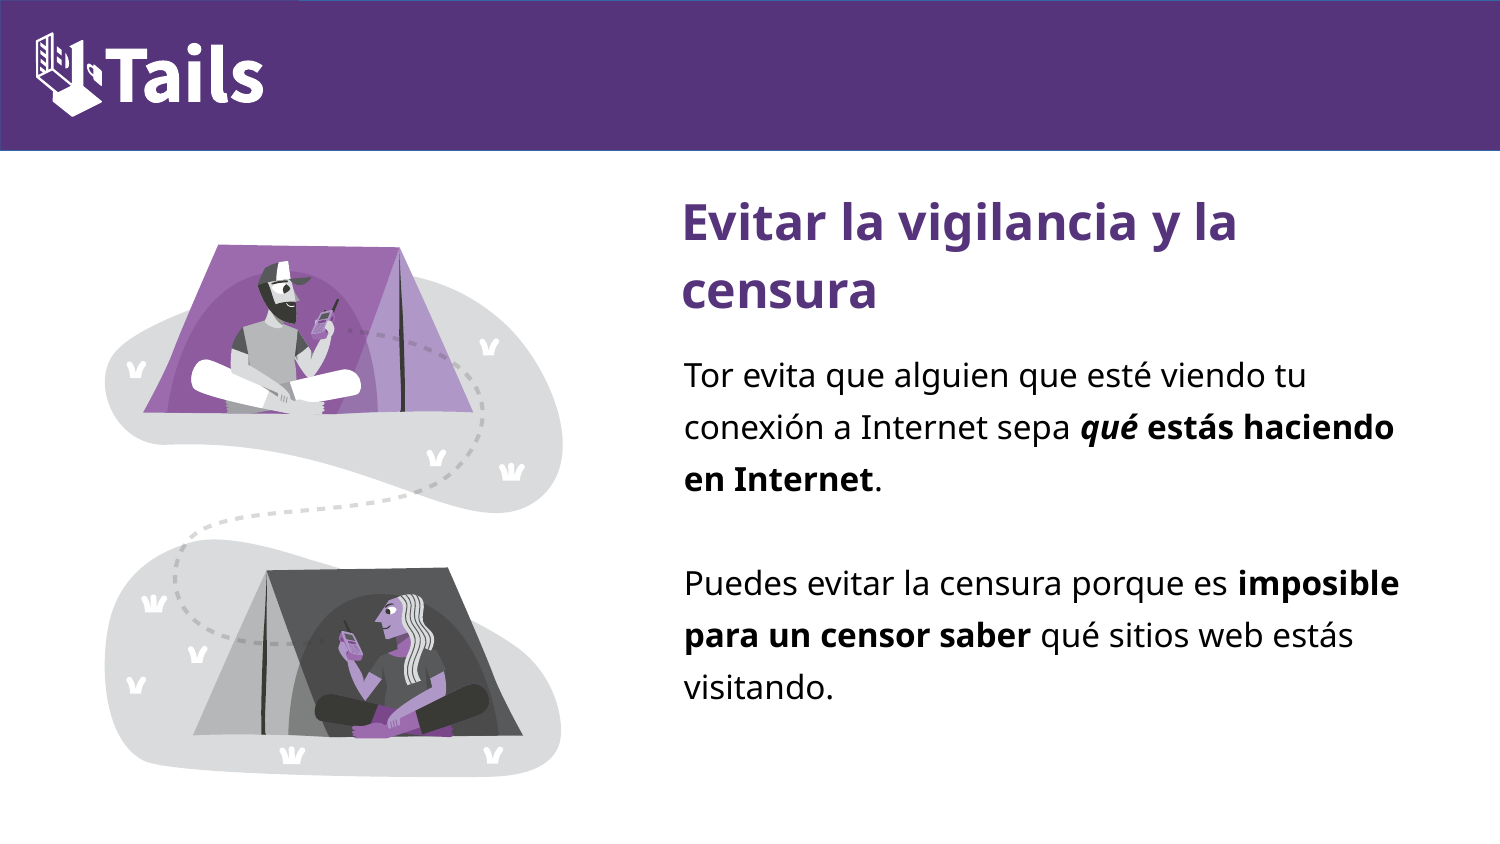

# Evitar la vigilancia y la censura
Tor evita que alguien que esté viendo tu conexión a Internet sepa qué estás haciendo en Internet.
Puedes evitar la censura porque es imposible para un censor saber qué sitios web estás visitando.